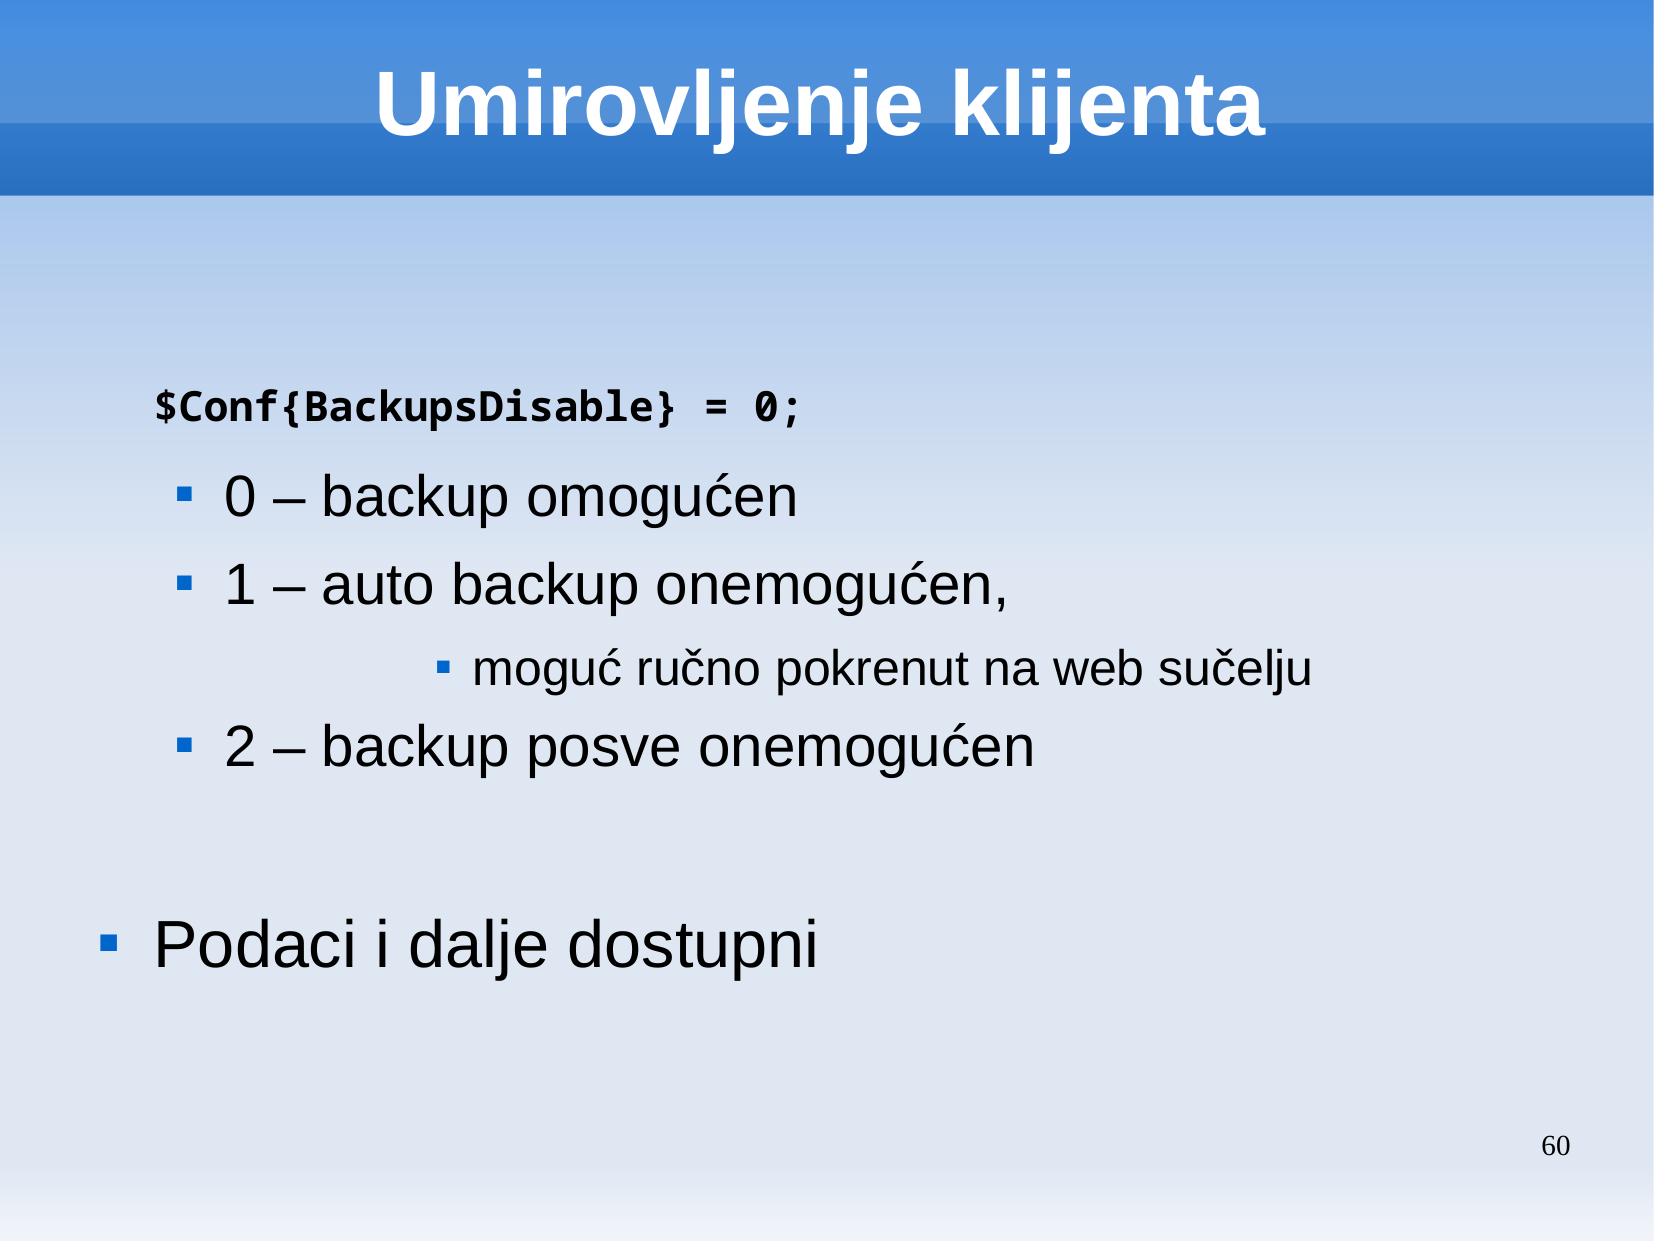

# Umirovljenje klijenta
$Conf{BackupsDisable} = 0;
0 – backup omogućen
1 – auto backup onemogućen,
moguć ručno pokrenut na web sučelju
2 – backup posve onemogućen
Podaci i dalje dostupni
60